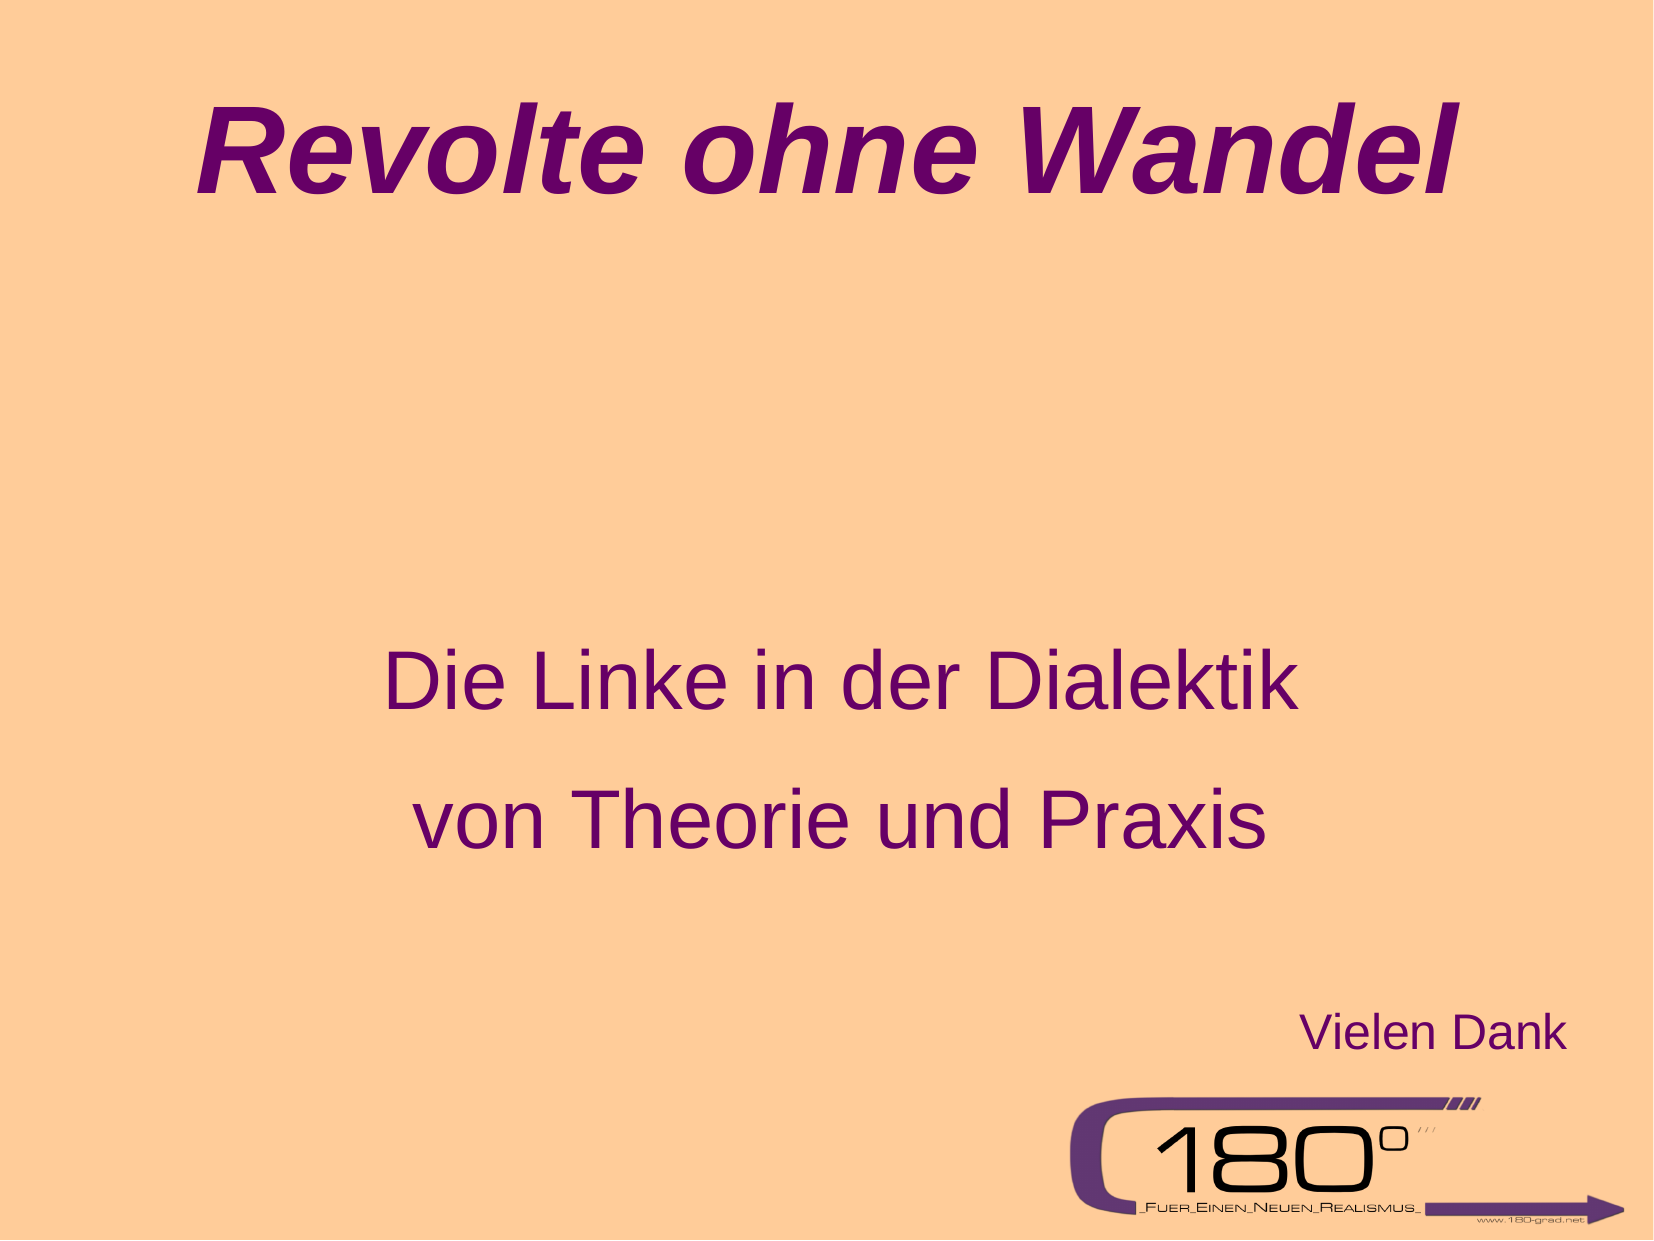

# Revolte ohne Wandel
Die Linke in der Dialektik
von Theorie und Praxis
Vielen Dank